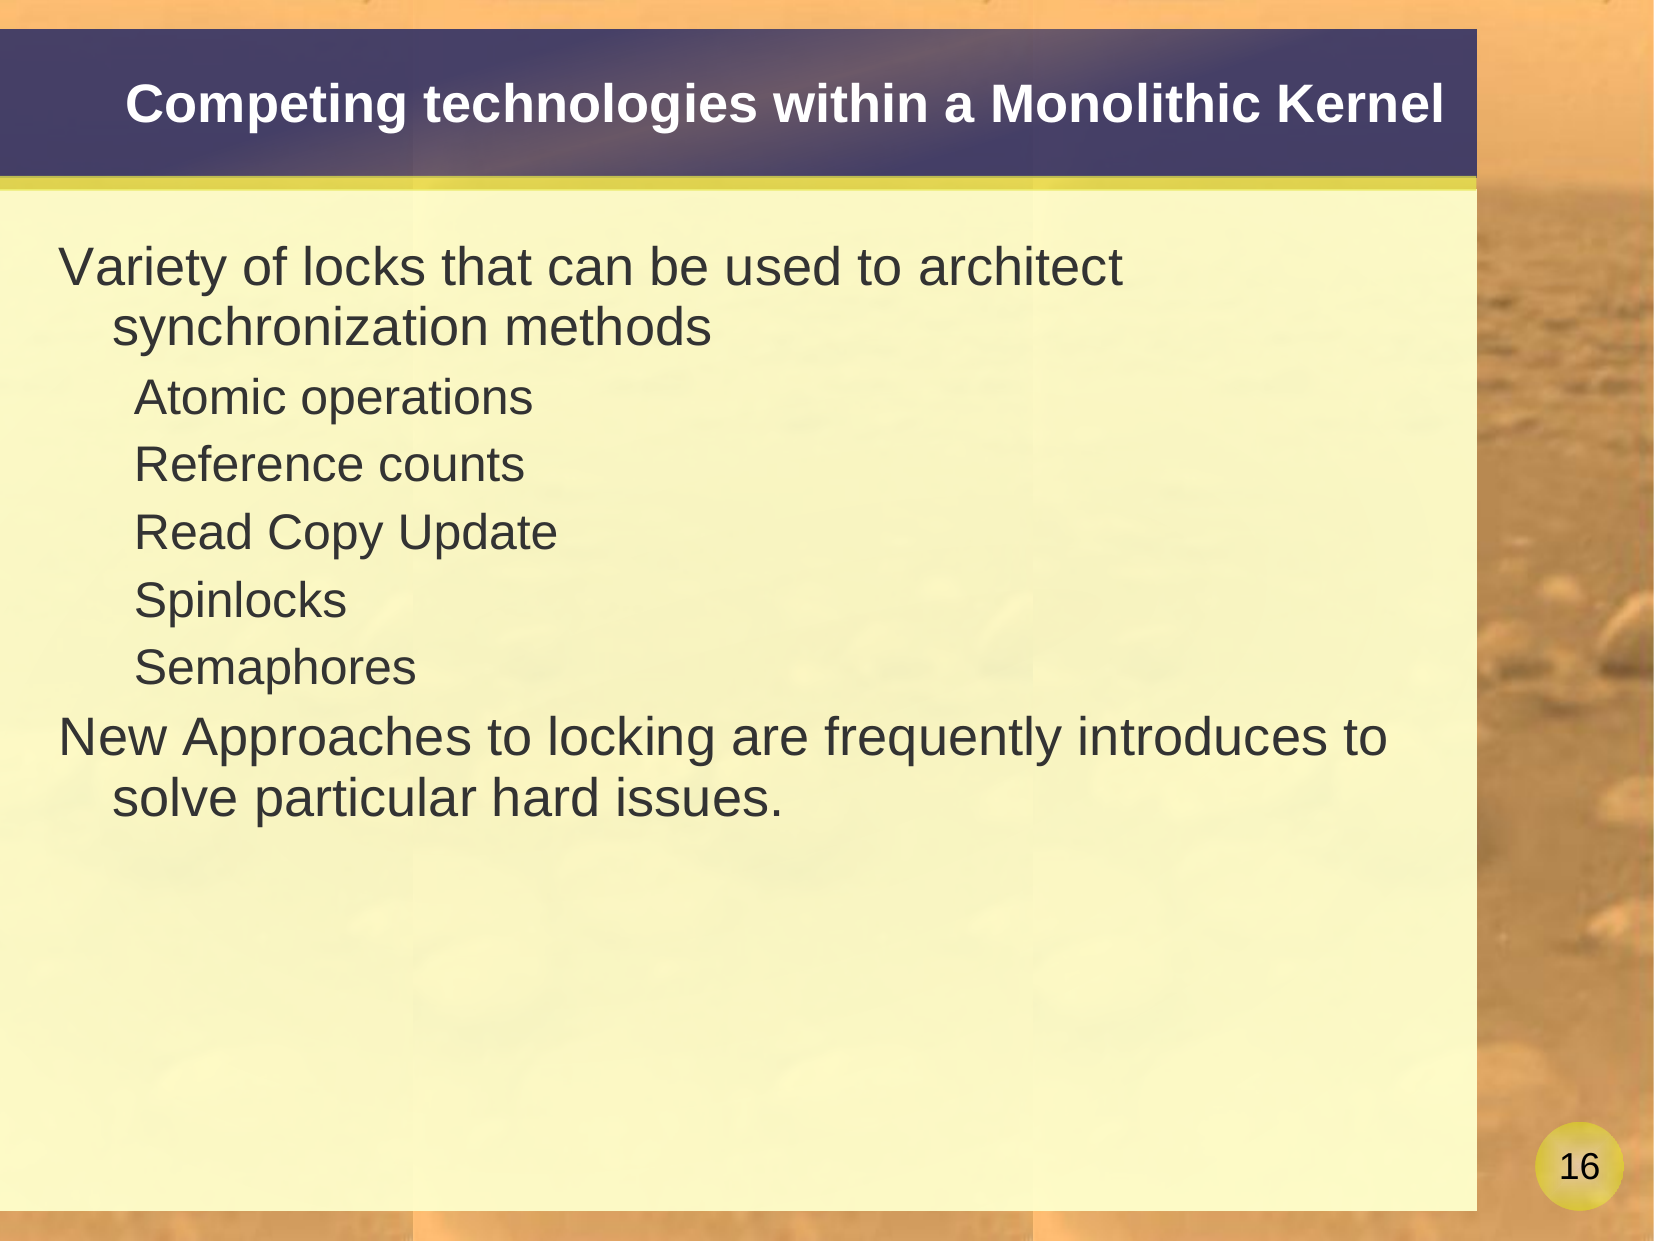

# Competing technologies within a Monolithic Kernel
Variety of locks that can be used to architect synchronization methods
Atomic operations
Reference counts
Read Copy Update
Spinlocks
Semaphores
New Approaches to locking are frequently introduces to solve particular hard issues.